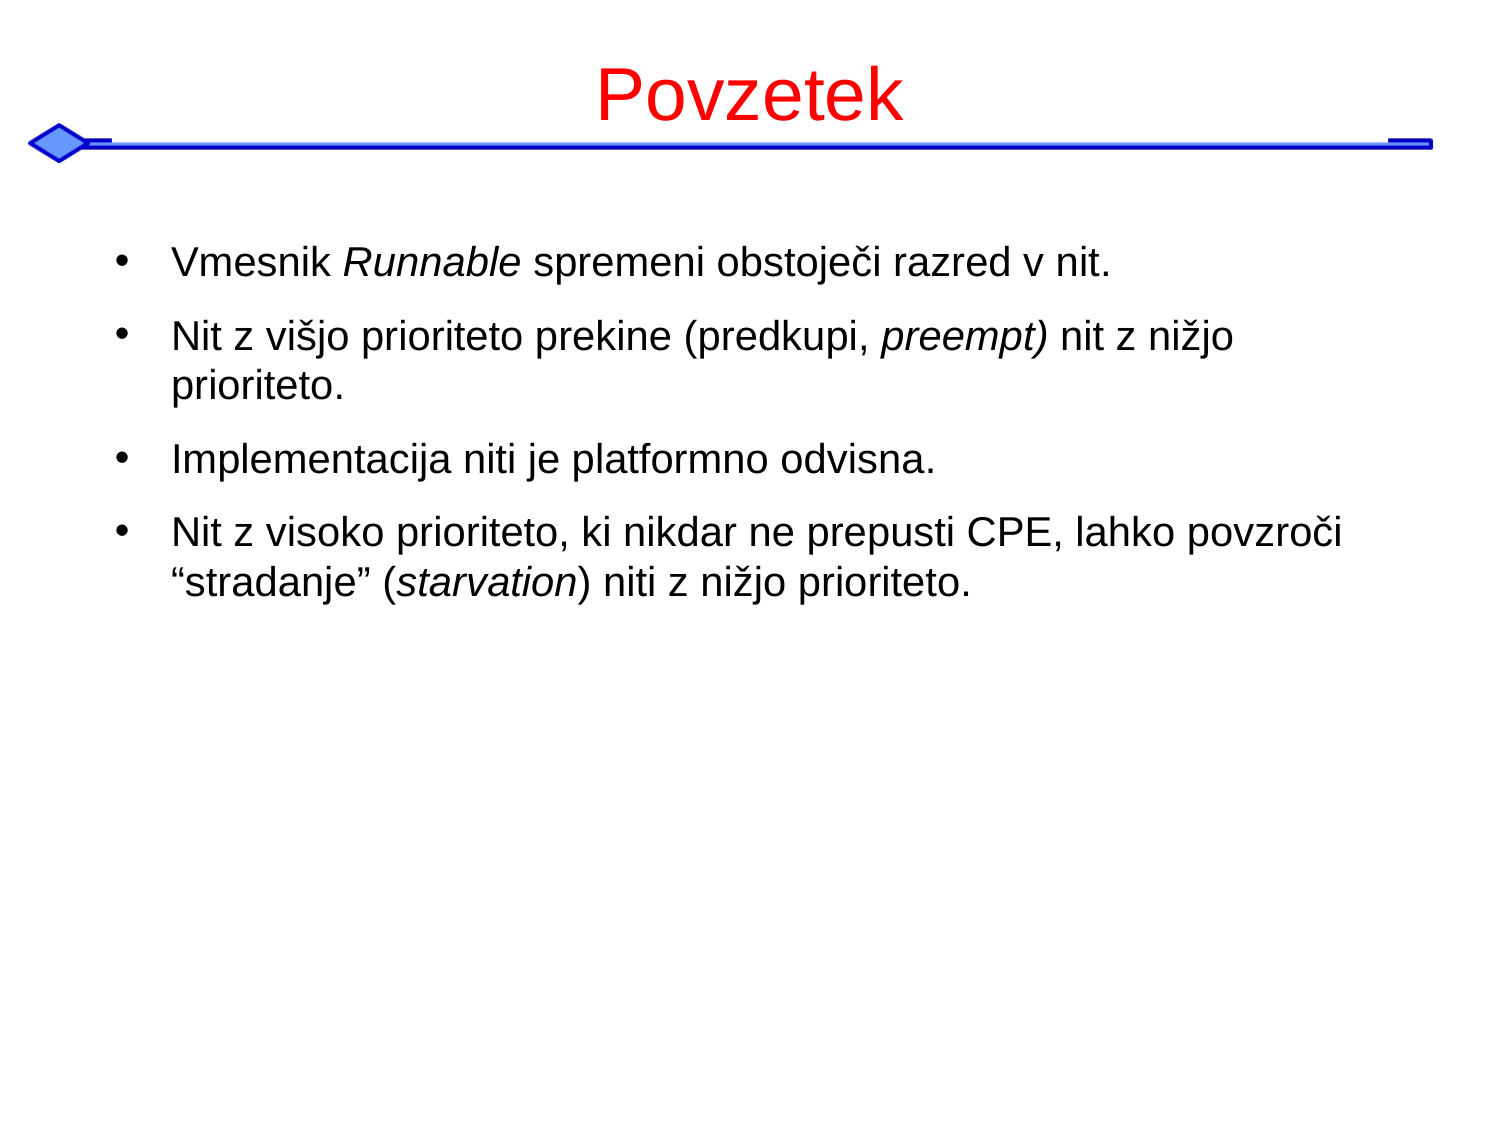

# Povzetek
Vmesnik Runnable spremeni obstoječi razred v nit.
Nit z višjo prioriteto prekine (predkupi, preempt) nit z nižjo prioriteto.
Implementacija niti je platformno odvisna.
Nit z visoko prioriteto, ki nikdar ne prepusti CPE, lahko povzroči “stradanje” (starvation) niti z nižjo prioriteto.